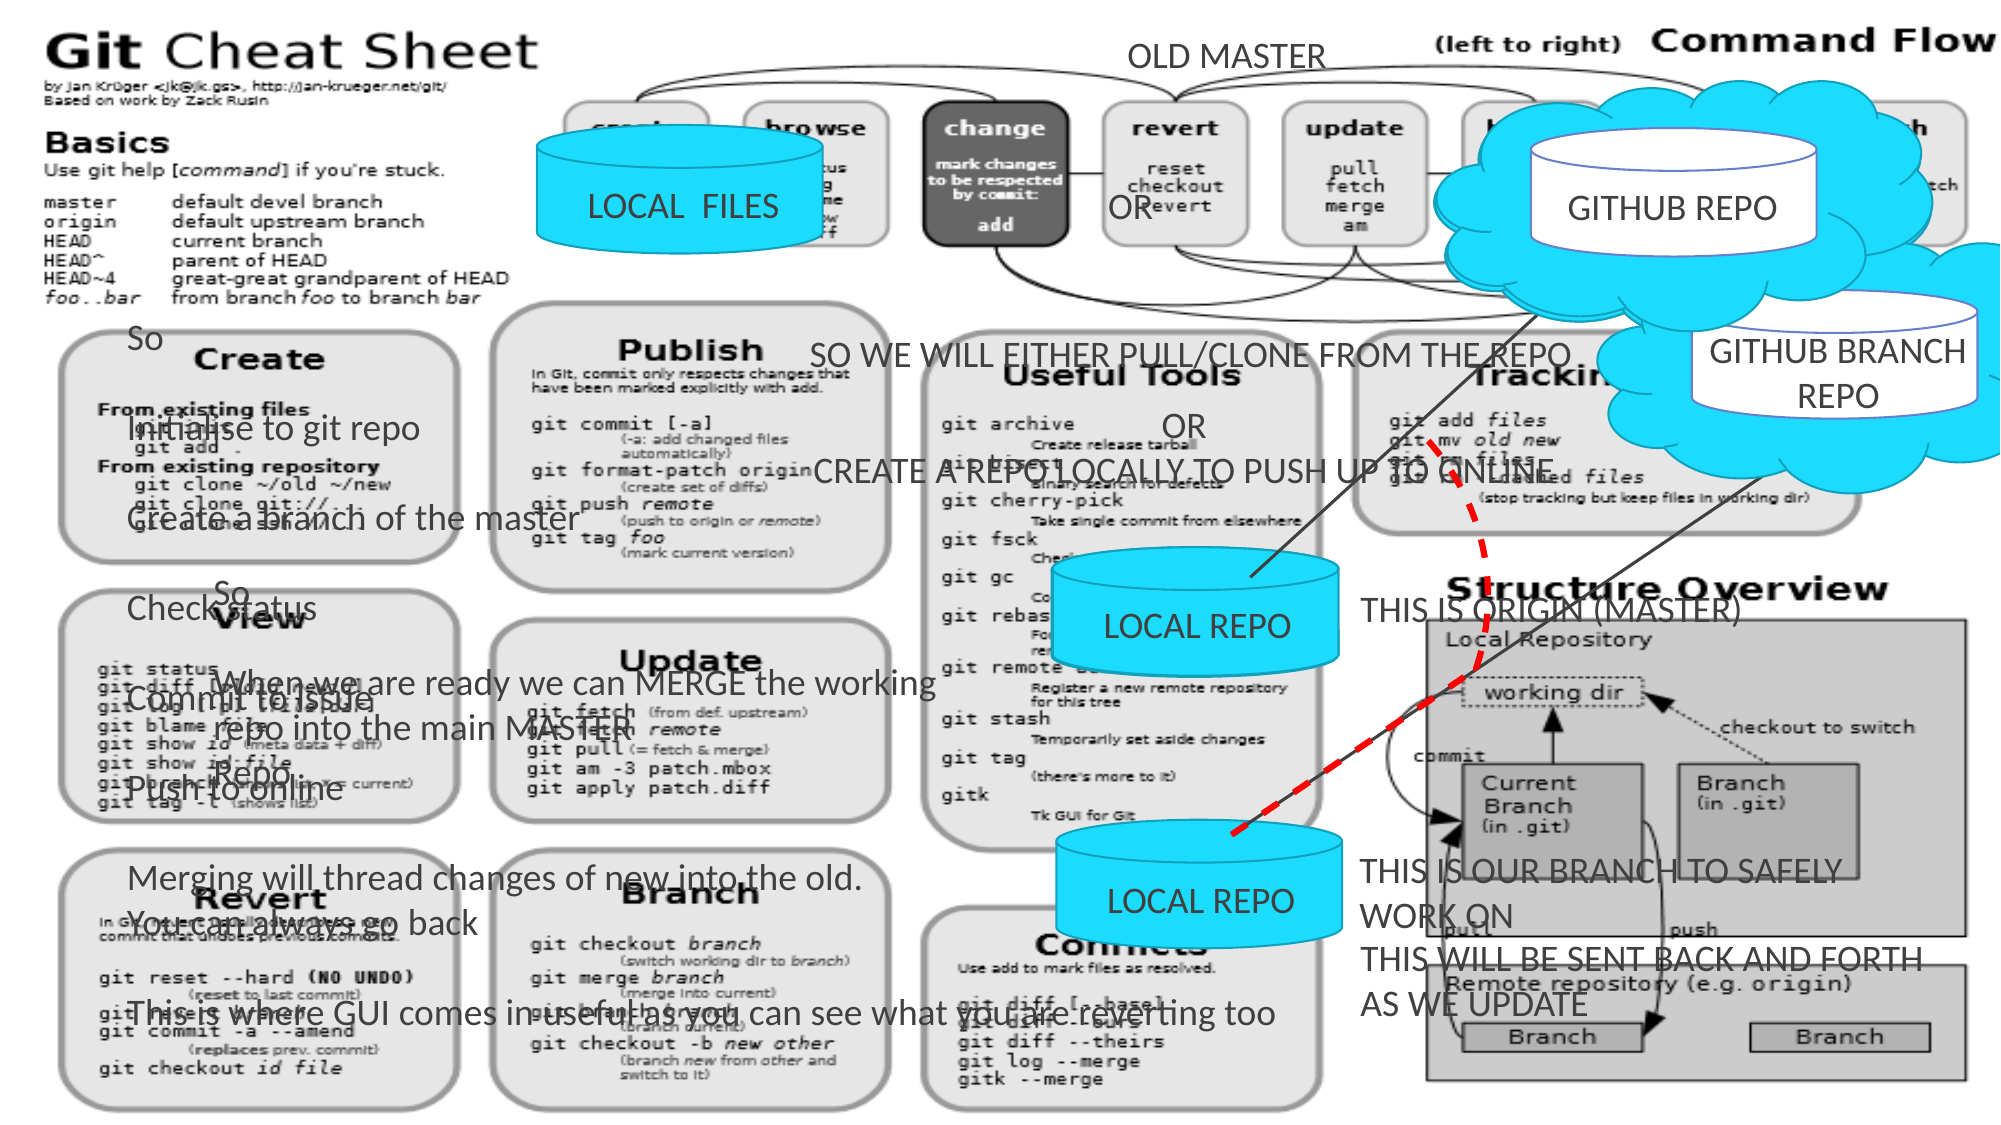

OLD MASTER
GITHUB REPO
GITHUB REPO
GITHUB REPO
GITHUB REPO
NEW MASTER
LOCAL FILES
OR
GITHUB BRANCH
REPO
So
Initialise to git repo
Create a branch of the master
Check status
Commit to issue
Push to online
Merging will thread changes of new into the old.
You can always go back
This is where GUI comes in useful as you can see what you are reverting too
SO WE WILL EITHER PULL/CLONE FROM THE REPO
OR
CREATE A REPO LOCALLY TO PUSH UP TO ONLINE
LOCAL REPO
LOCAL REPO
LOCAL REPO
So
When we are ready we can MERGE the working
repo into the main MASTER
Repo
THIS IS ORIGIN (MASTER)
LOCAL REPO
THIS IS OUR BRANCH TO SAFELY
WORK ON
THIS WILL BE SENT BACK AND FORTH
AS WE UPDATE